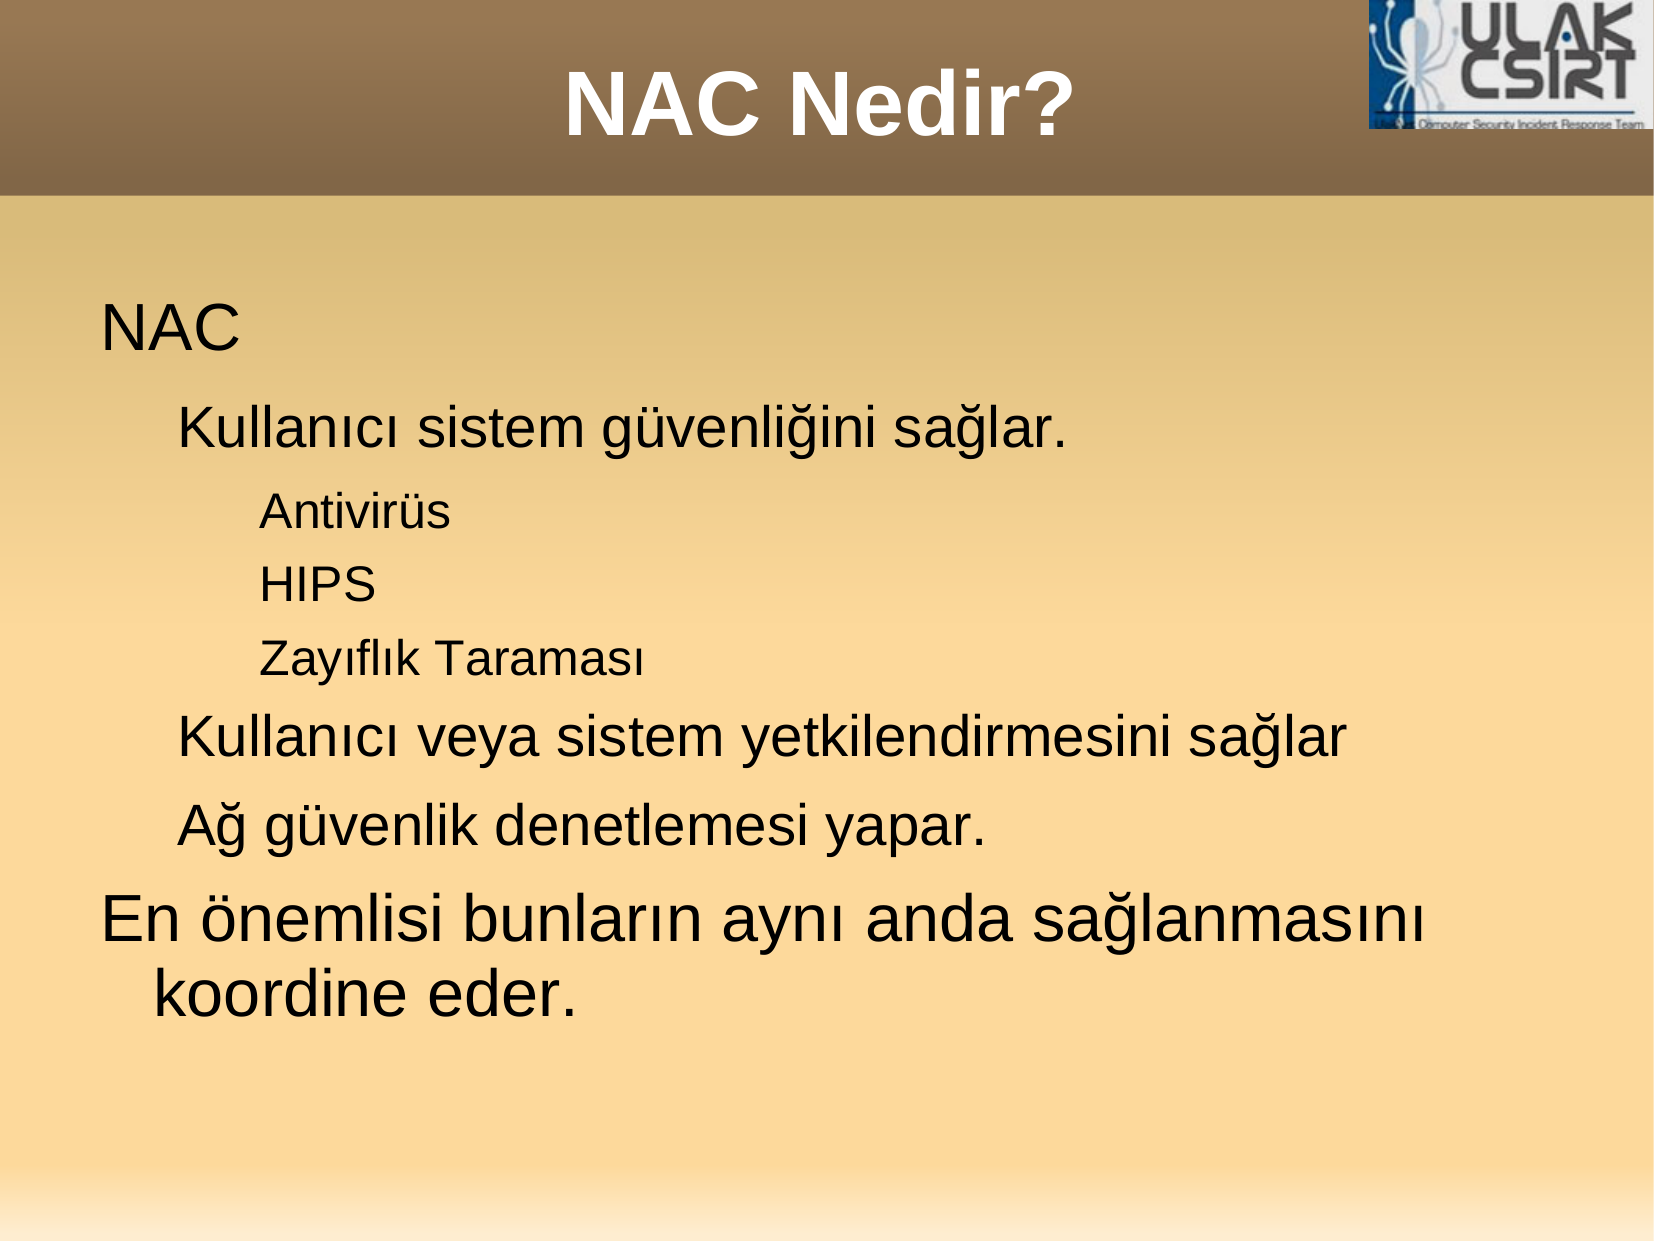

# NAC Nedir?
NAC
Kullanıcı sistem güvenliğini sağlar.
Antivirüs
HIPS
Zayıflık Taraması
Kullanıcı veya sistem yetkilendirmesini sağlar
Ağ güvenlik denetlemesi yapar.
En önemlisi bunların aynı anda sağlanmasını koordine eder.